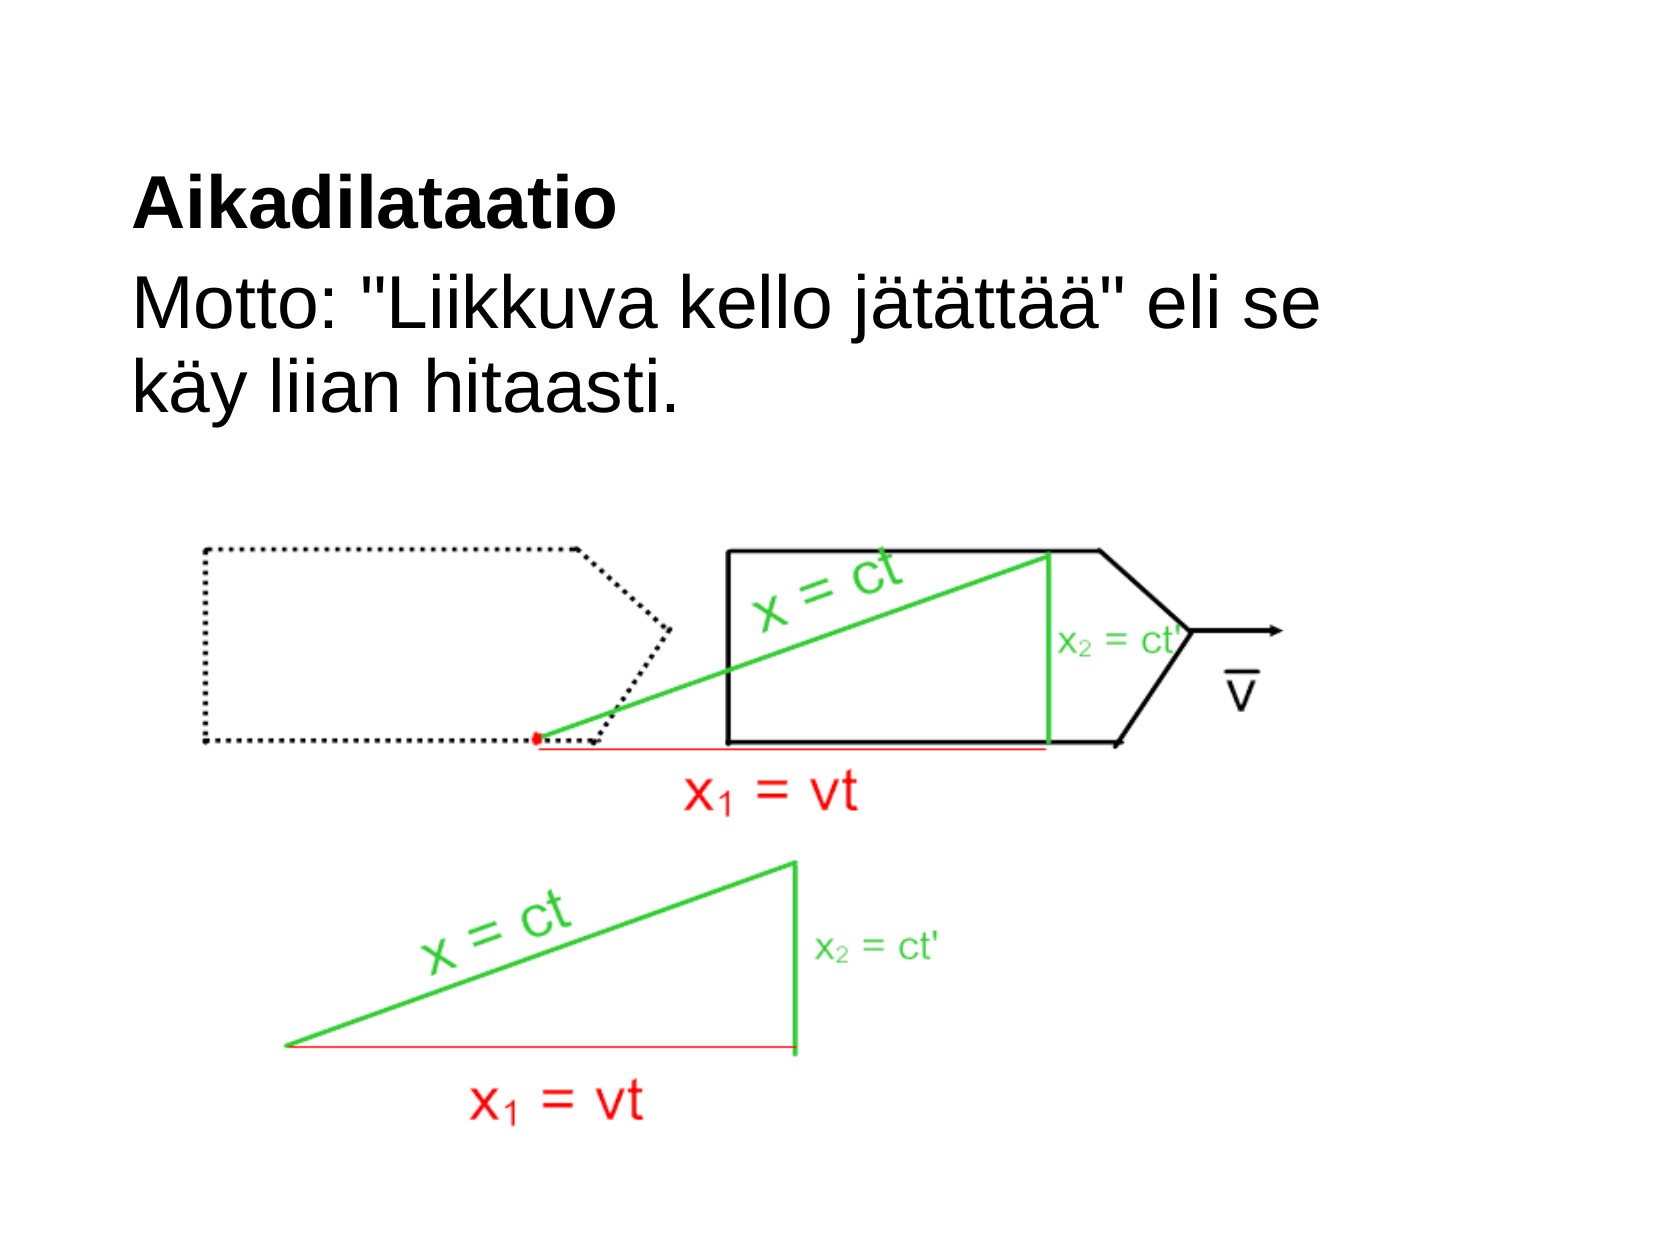

Aikadilataatio
Motto: "Liikkuva kello jätättää" eli se
käy liian hitaasti.